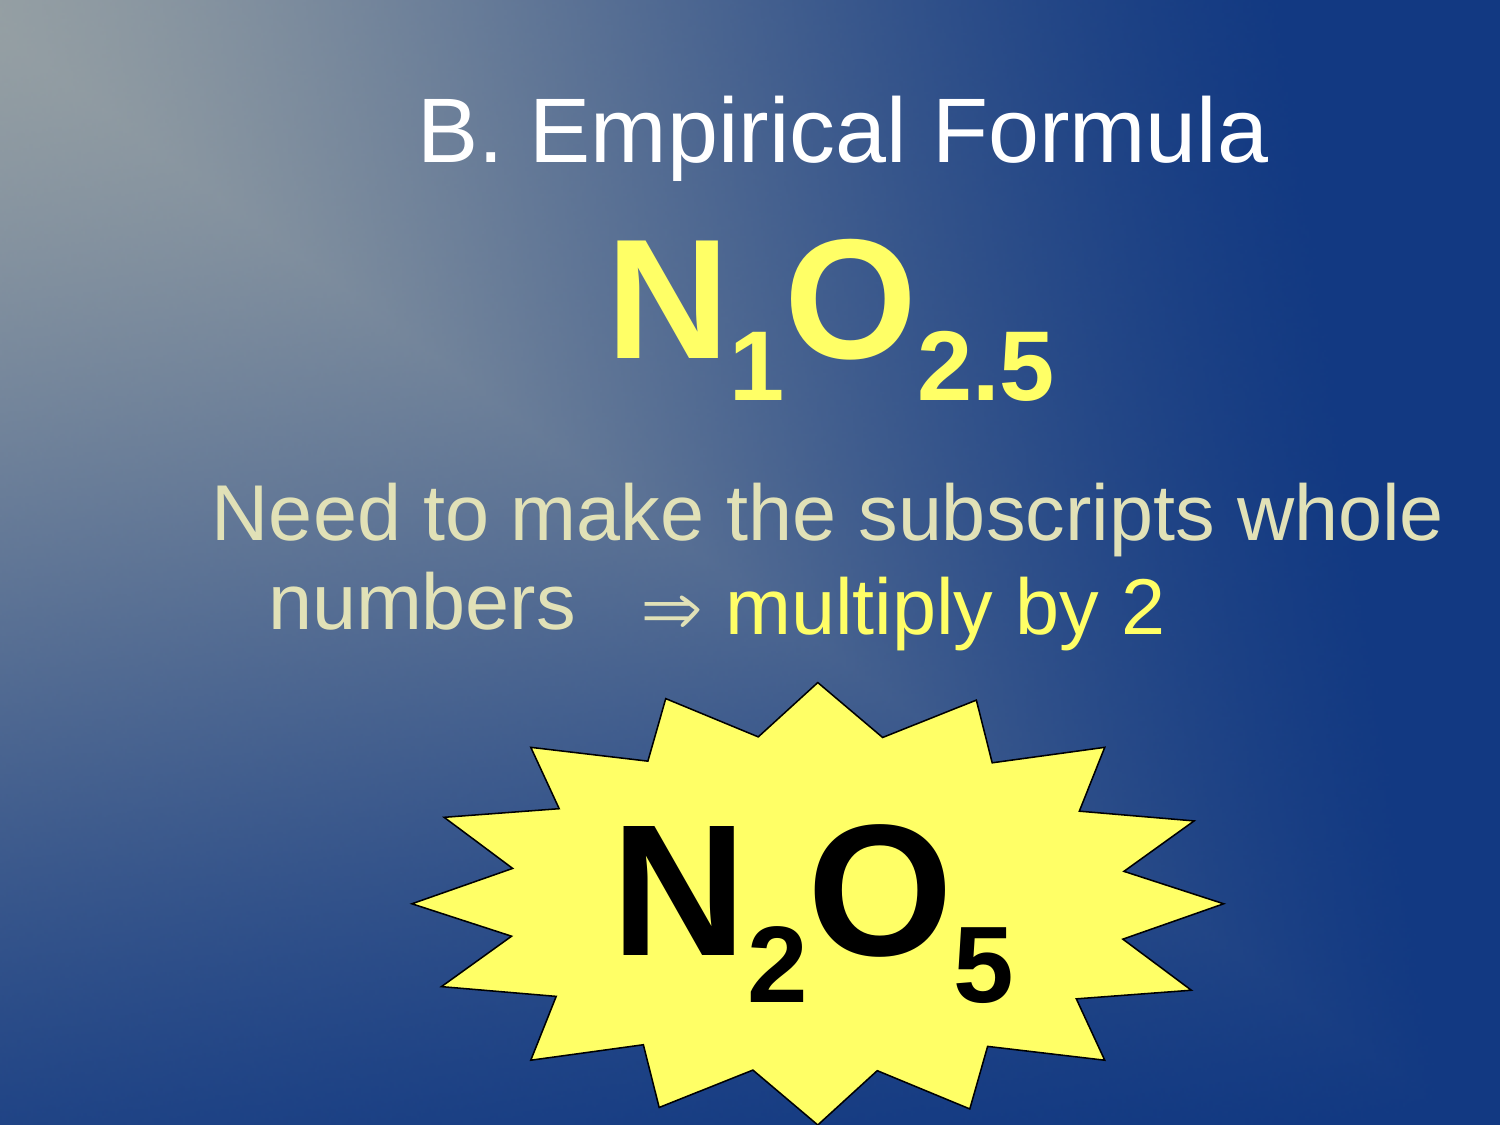

# B. Empirical Formula
N1O2.5
Need to make the subscripts whole numbers
 multiply by 2
N2O5